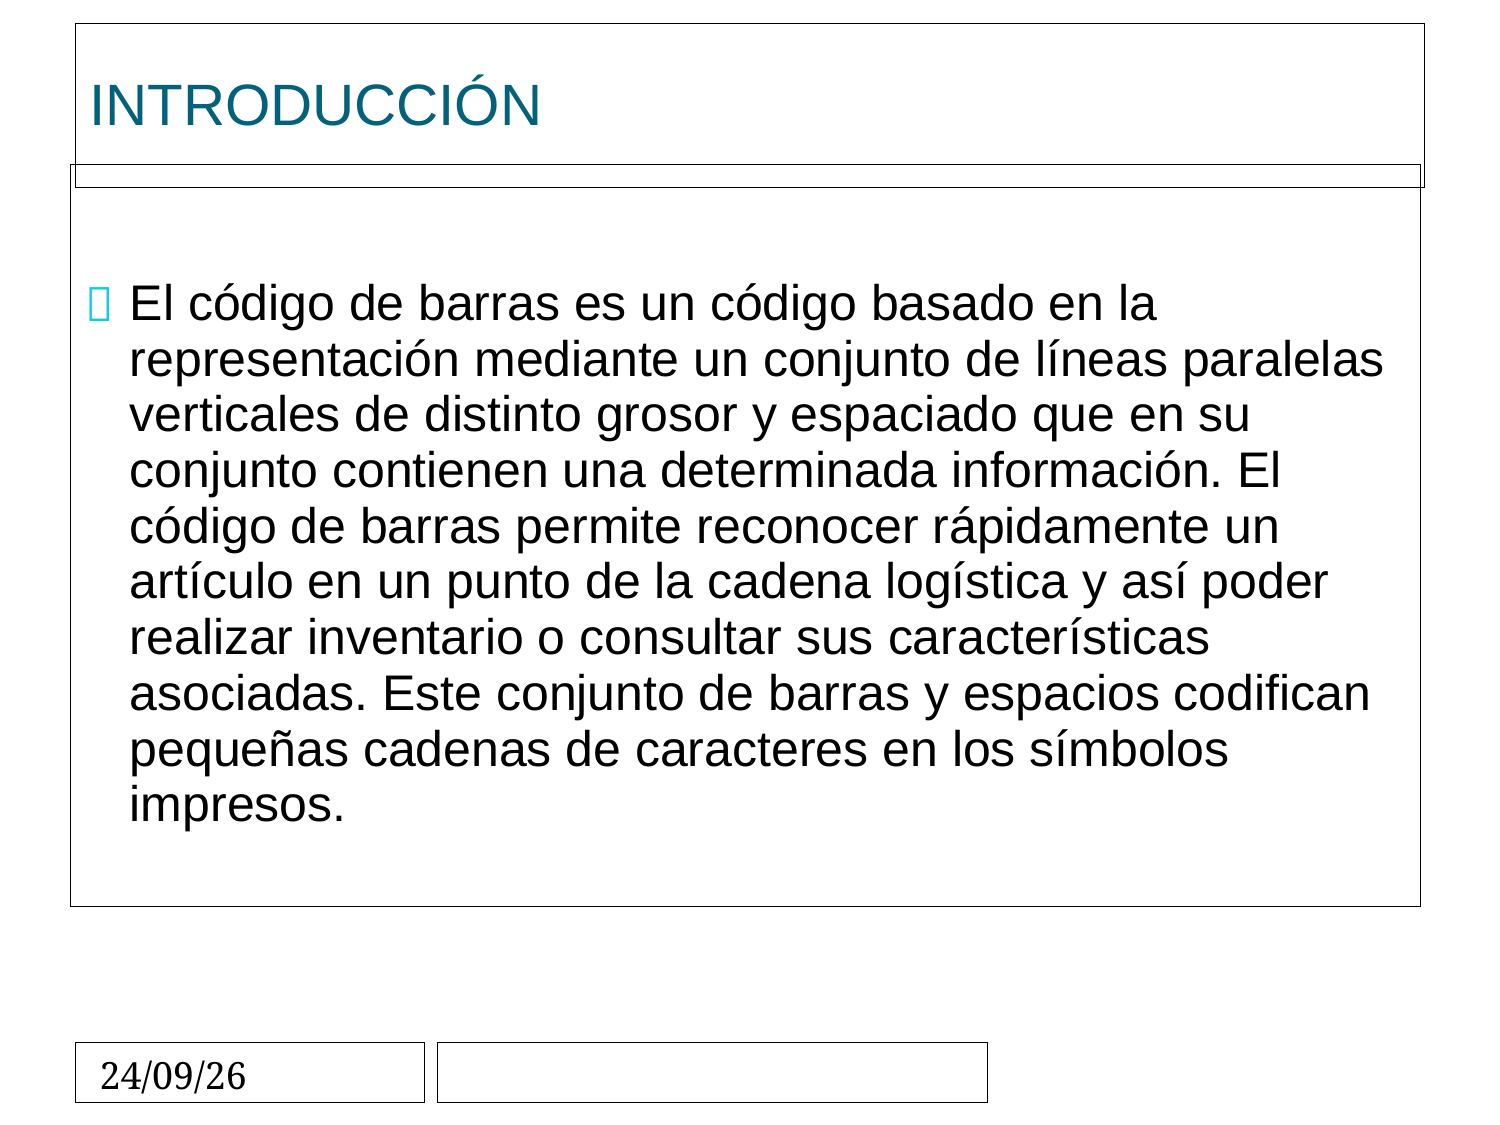

# INTRODUCCIÓN
El código de barras es un código basado en la representación mediante un conjunto de líneas paralelas verticales de distinto grosor y espaciado que en su conjunto contienen una determinada información. El código de barras permite reconocer rápidamente un artículo en un punto de la cadena logística y así poder realizar inventario o consultar sus características asociadas. Este conjunto de barras y espacios codifican pequeñas cadenas de caracteres en los símbolos impresos.